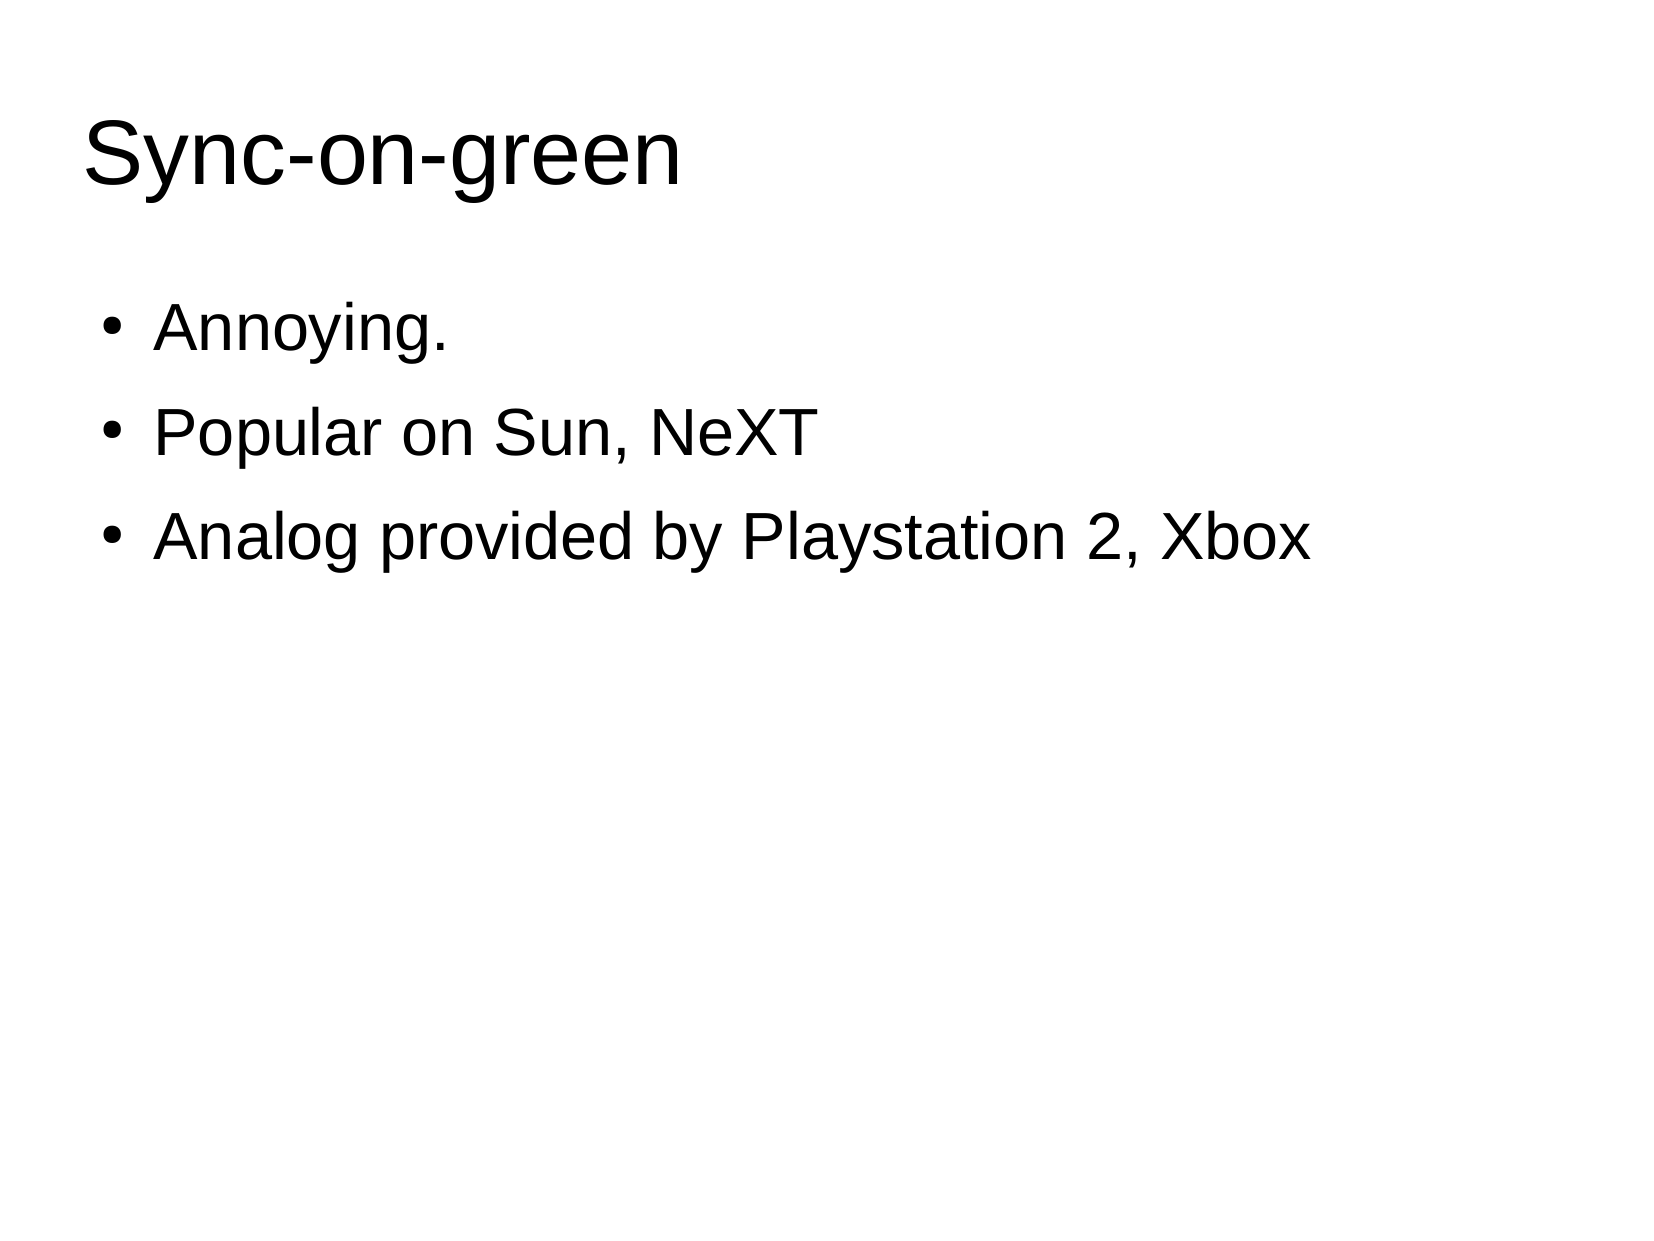

# Sync-on-green
Annoying.
Popular on Sun, NeXT
Analog provided by Playstation 2, Xbox